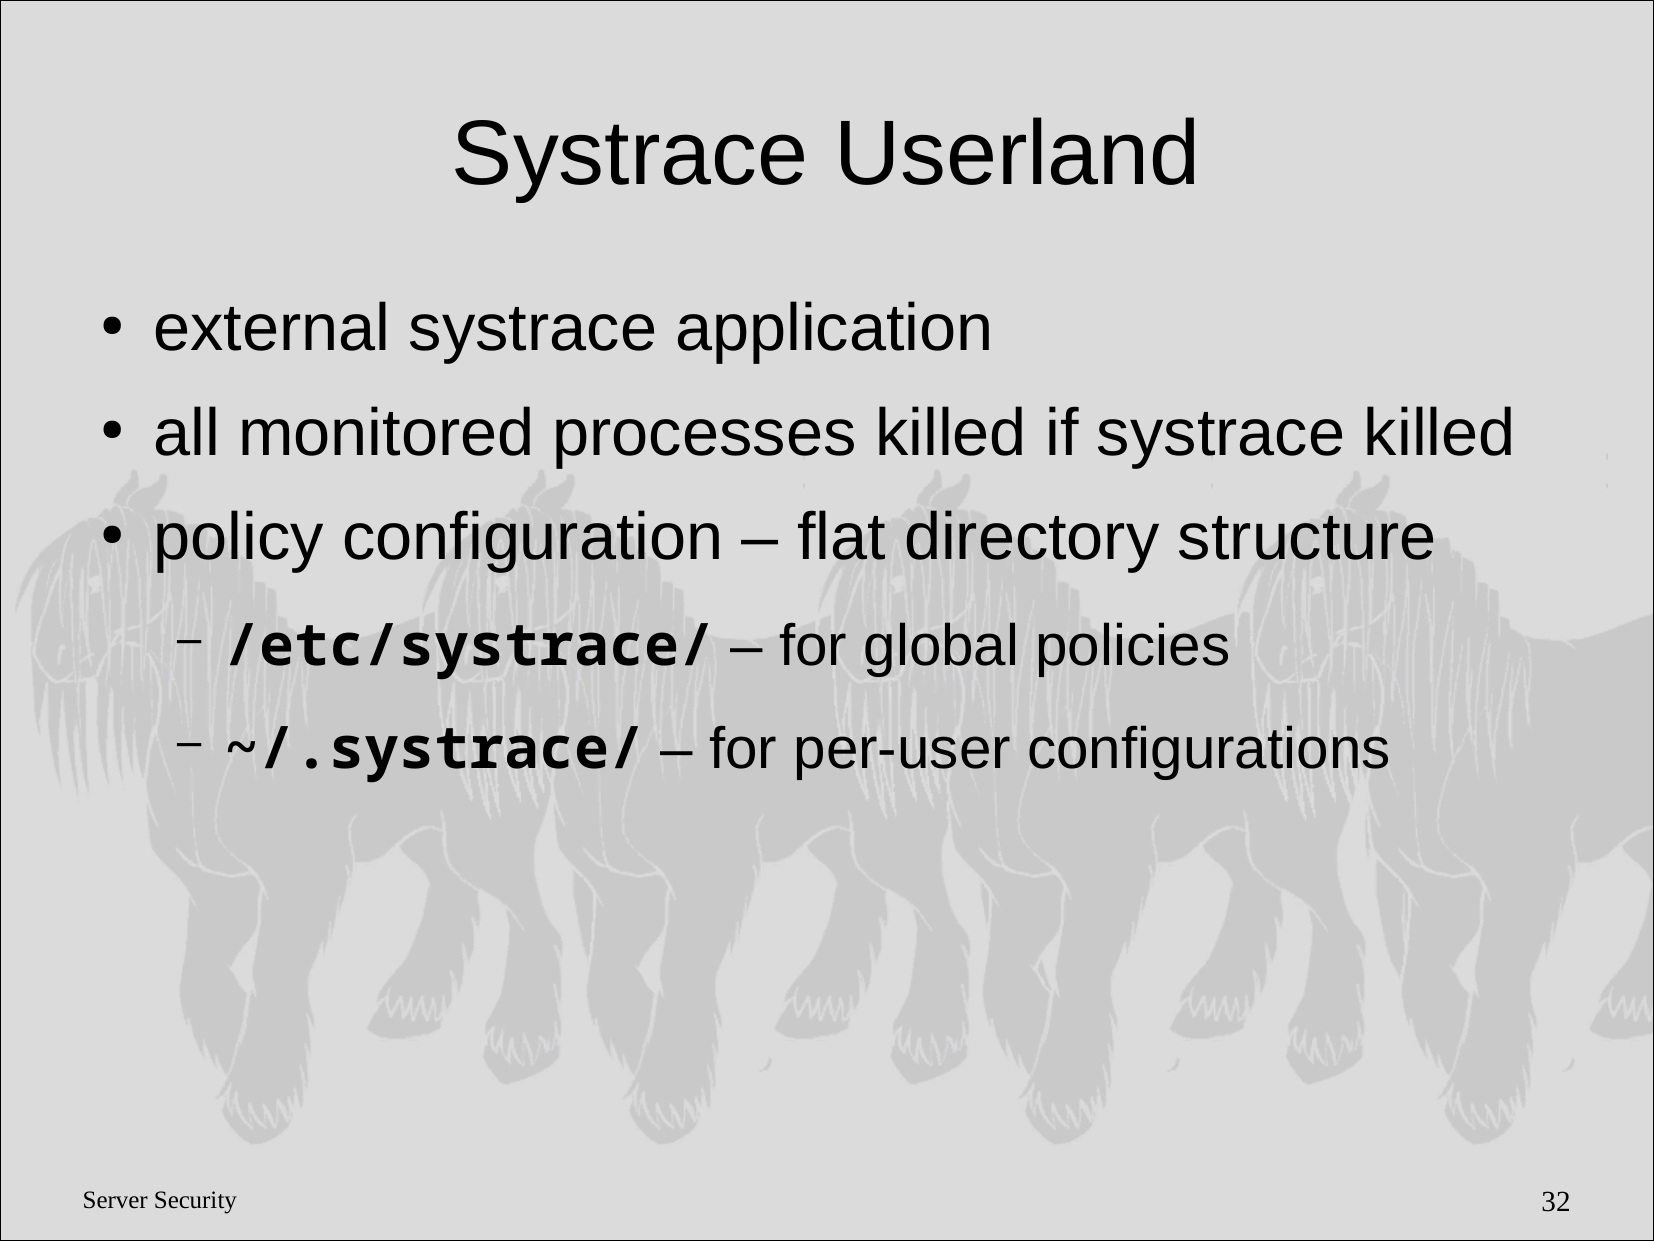

# Systrace Userland
external systrace application
all monitored processes killed if systrace killed
policy configuration – flat directory structure
/etc/systrace/ – for global policies
~/.systrace/ – for per-user configurations